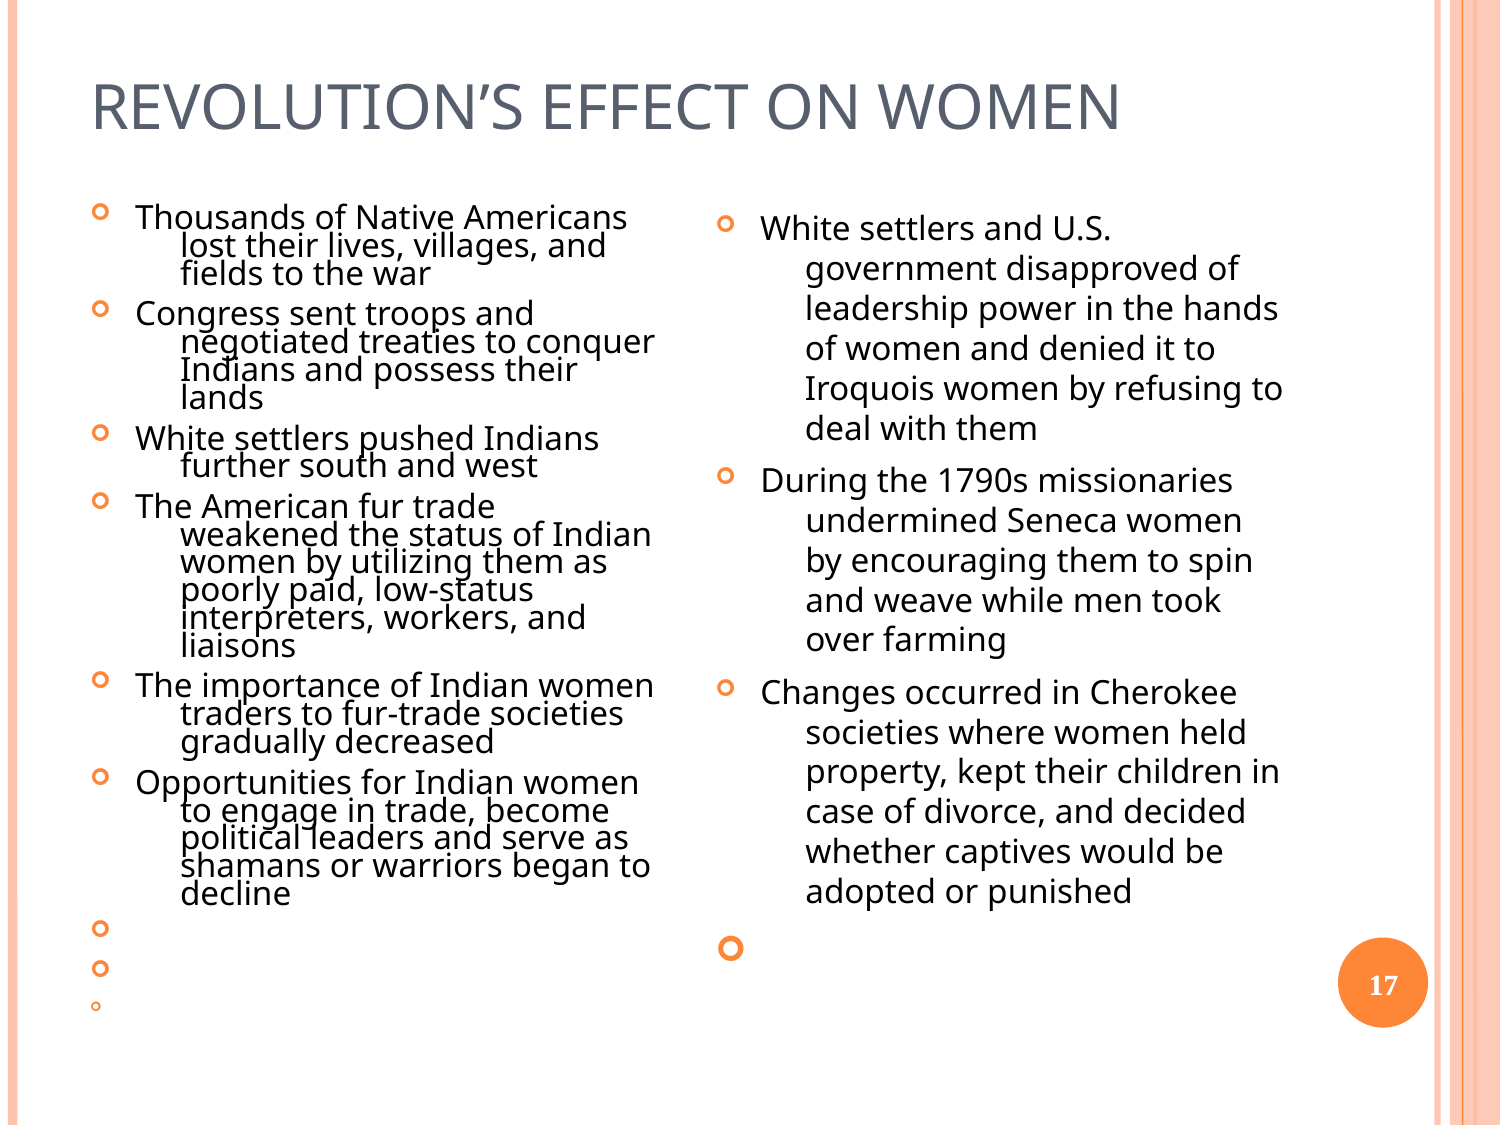

# Revolution’s Effect on Women
Thousands of Native Americans lost their lives, villages, and fields to the war
Congress sent troops and negotiated treaties to conquer Indians and possess their lands
White settlers pushed Indians further south and west
The American fur trade weakened the status of Indian women by utilizing them as poorly paid, low-status interpreters, workers, and liaisons
The importance of Indian women traders to fur-trade societies gradually decreased
Opportunities for Indian women to engage in trade, become political leaders and serve as shamans or warriors began to decline
White settlers and U.S. government disapproved of leadership power in the hands of women and denied it to Iroquois women by refusing to deal with them
During the 1790s missionaries undermined Seneca women by encouraging them to spin and weave while men took over farming
Changes occurred in Cherokee societies where women held property, kept their children in case of divorce, and decided whether captives would be adopted or punished